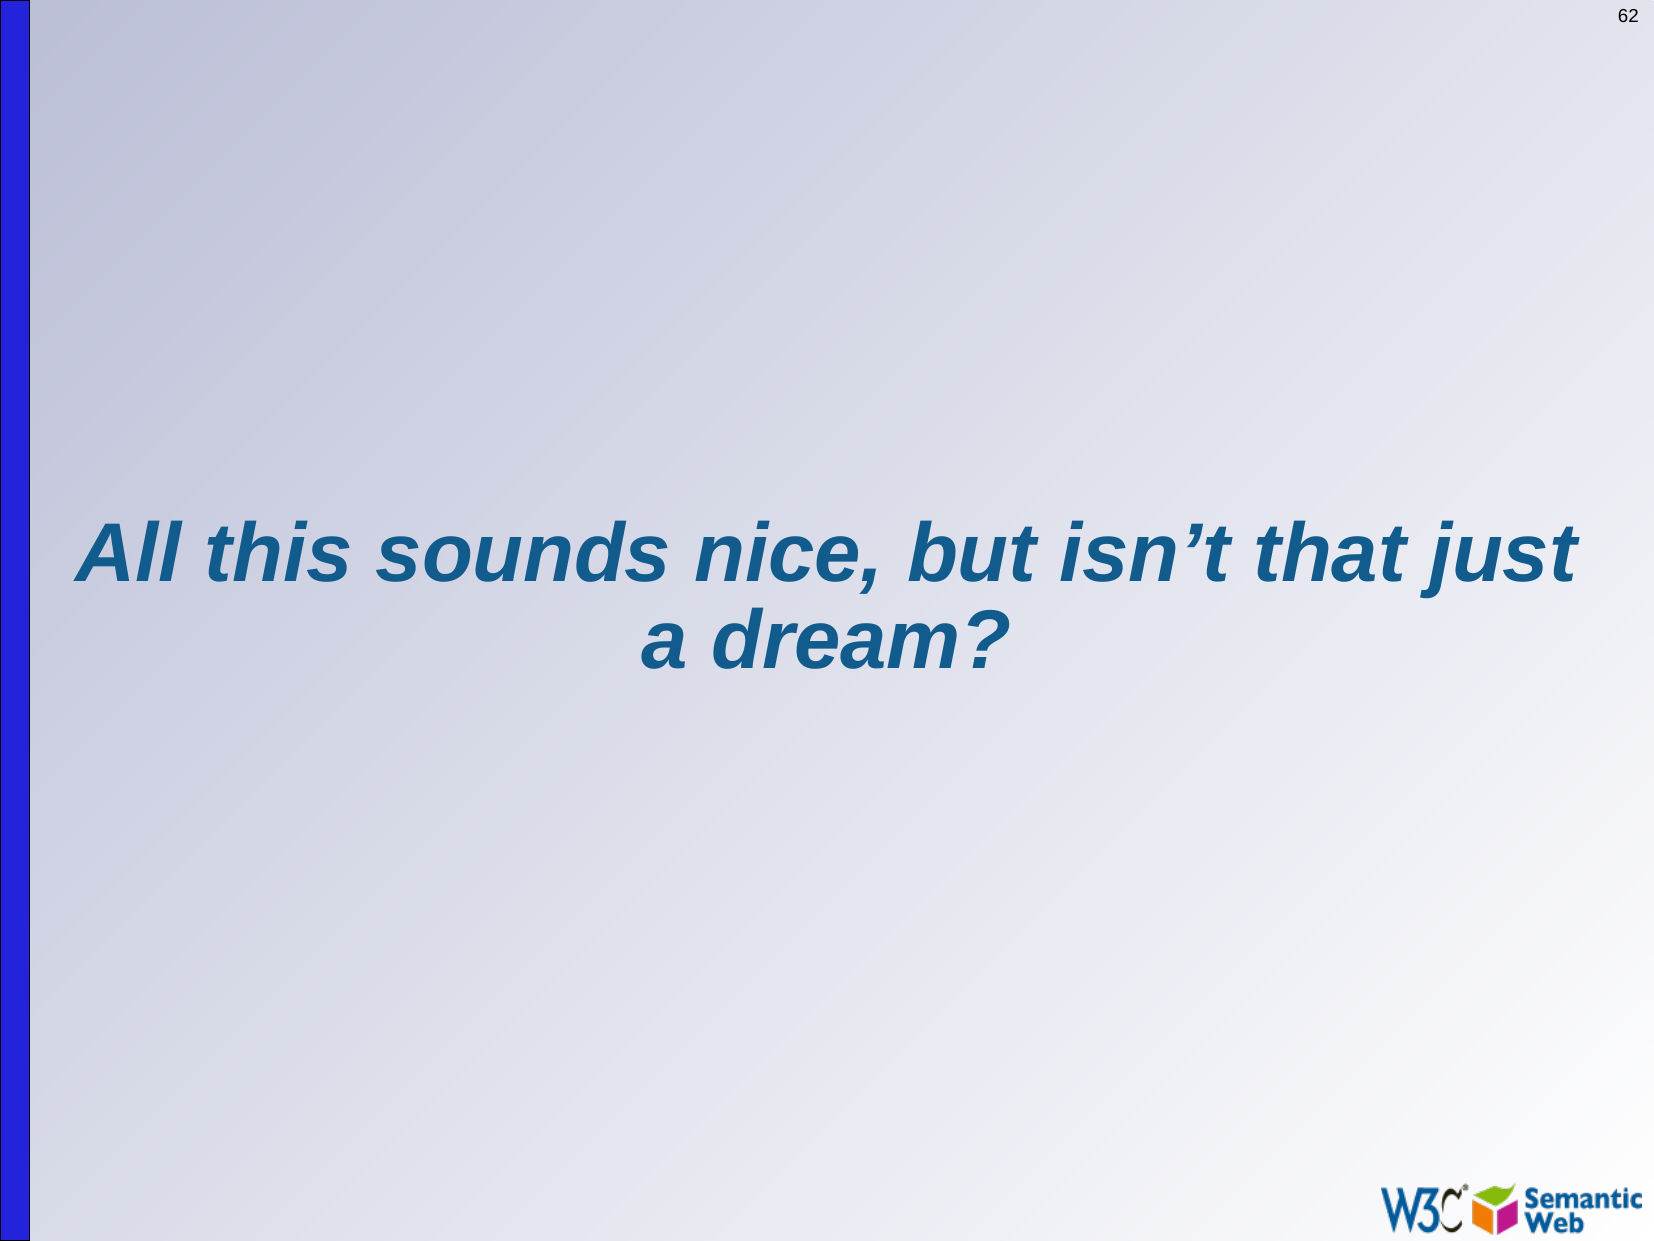

# All this sounds nice, but isn’t that just a dream?